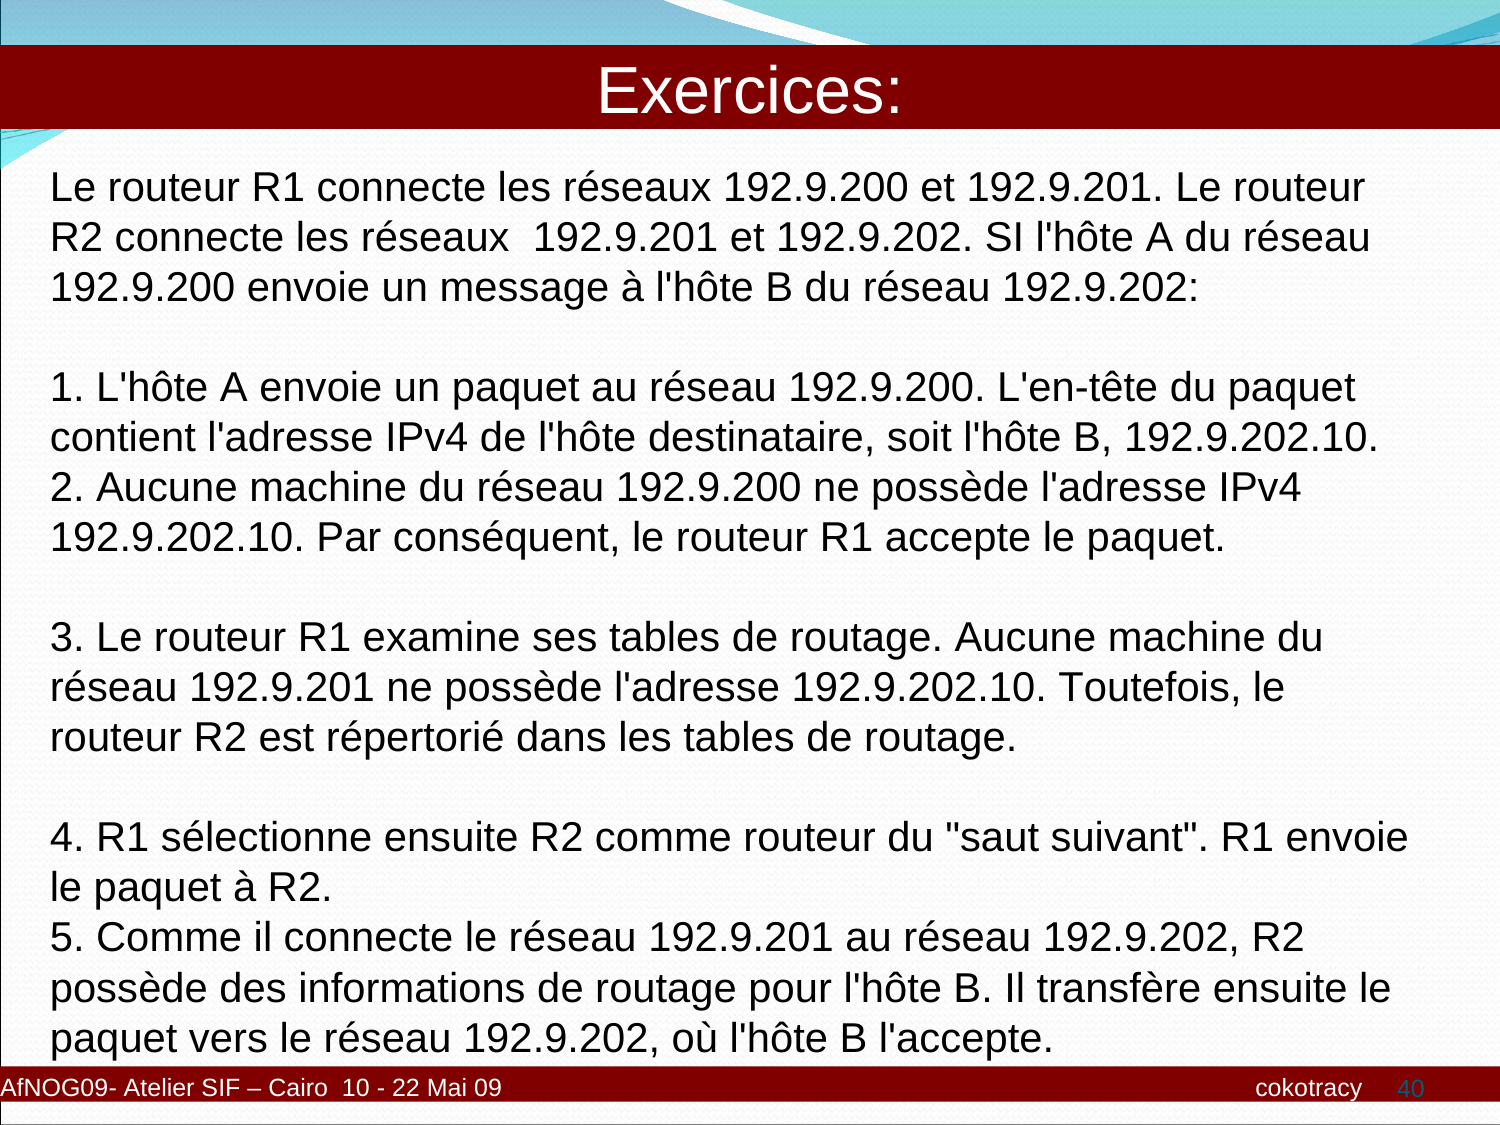

Exercices:
Le routeur R1 connecte les réseaux 192.9.200 et 192.9.201. Le routeur R2 connecte les réseaux 192.9.201 et 192.9.202. SI l'hôte A du réseau 192.9.200 envoie un message à l'hôte B du réseau 192.9.202:
1. L'hôte A envoie un paquet au réseau 192.9.200. L'en-tête du paquet contient l'adresse IPv4 de l'hôte destinataire, soit l'hôte B, 192.9.202.10.
2. Aucune machine du réseau 192.9.200 ne possède l'adresse IPv4 192.9.202.10. Par conséquent, le routeur R1 accepte le paquet.
3. Le routeur R1 examine ses tables de routage. Aucune machine du réseau 192.9.201 ne possède l'adresse 192.9.202.10. Toutefois, le routeur R2 est répertorié dans les tables de routage.
4. R1 sélectionne ensuite R2 comme routeur du "saut suivant". R1 envoie le paquet à R2.
5. Comme il connecte le réseau 192.9.201 au réseau 192.9.202, R2 possède des informations de routage pour l'hôte B. Il transfère ensuite le paquet vers le réseau 192.9.202, où l'hôte B l'accepte.
AfNOG09- Atelier SIF – Cairo 10 - 22 Mai 09 cokotracy